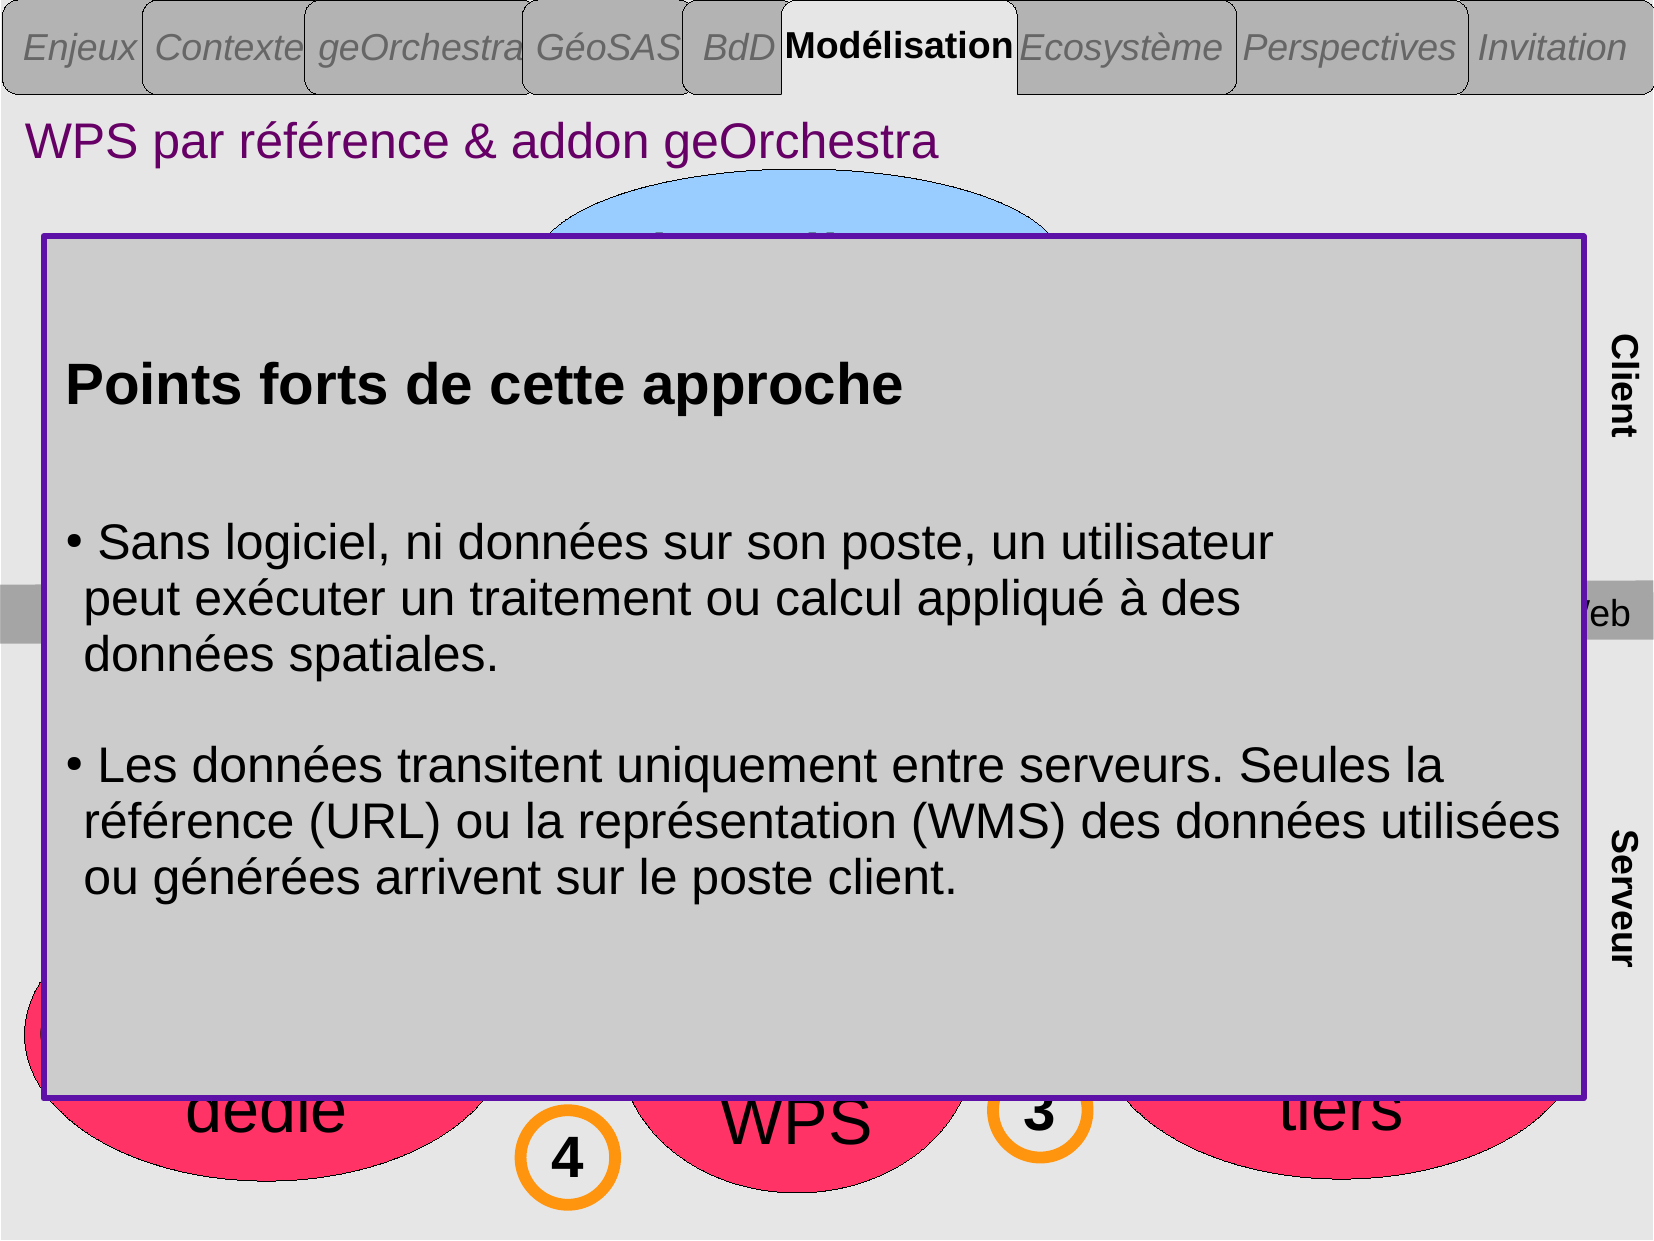

Enjeux
Contexte
geOrchestra
GéoSAS
BdD
Modélisation
 Ecosystème
 Perspectives
Invitation
# WPS par référence & addon geOrchestra
Visualiseur
Points forts de cette approche
 Sans logiciel, ni données sur son poste, un utilisateur
peut exécuter un traitement ou calcul appliqué à des
données spatiales.
 Les données transitent uniquement entre serveurs. Seules la
référence (URL) ou la représentation (WMS) des données utilisées
ou générées arrivent sur le poste client.
Addon
Bassin
Versant
Client
6
Web
WMS, WFS, SLD
1
WMS
WPS
5
2
Serveur
Serveur
Cartographique
tiers
Serveur
Cartographique
dédié
Serveur
Processus
WPS
API
REST
WFS
3
4